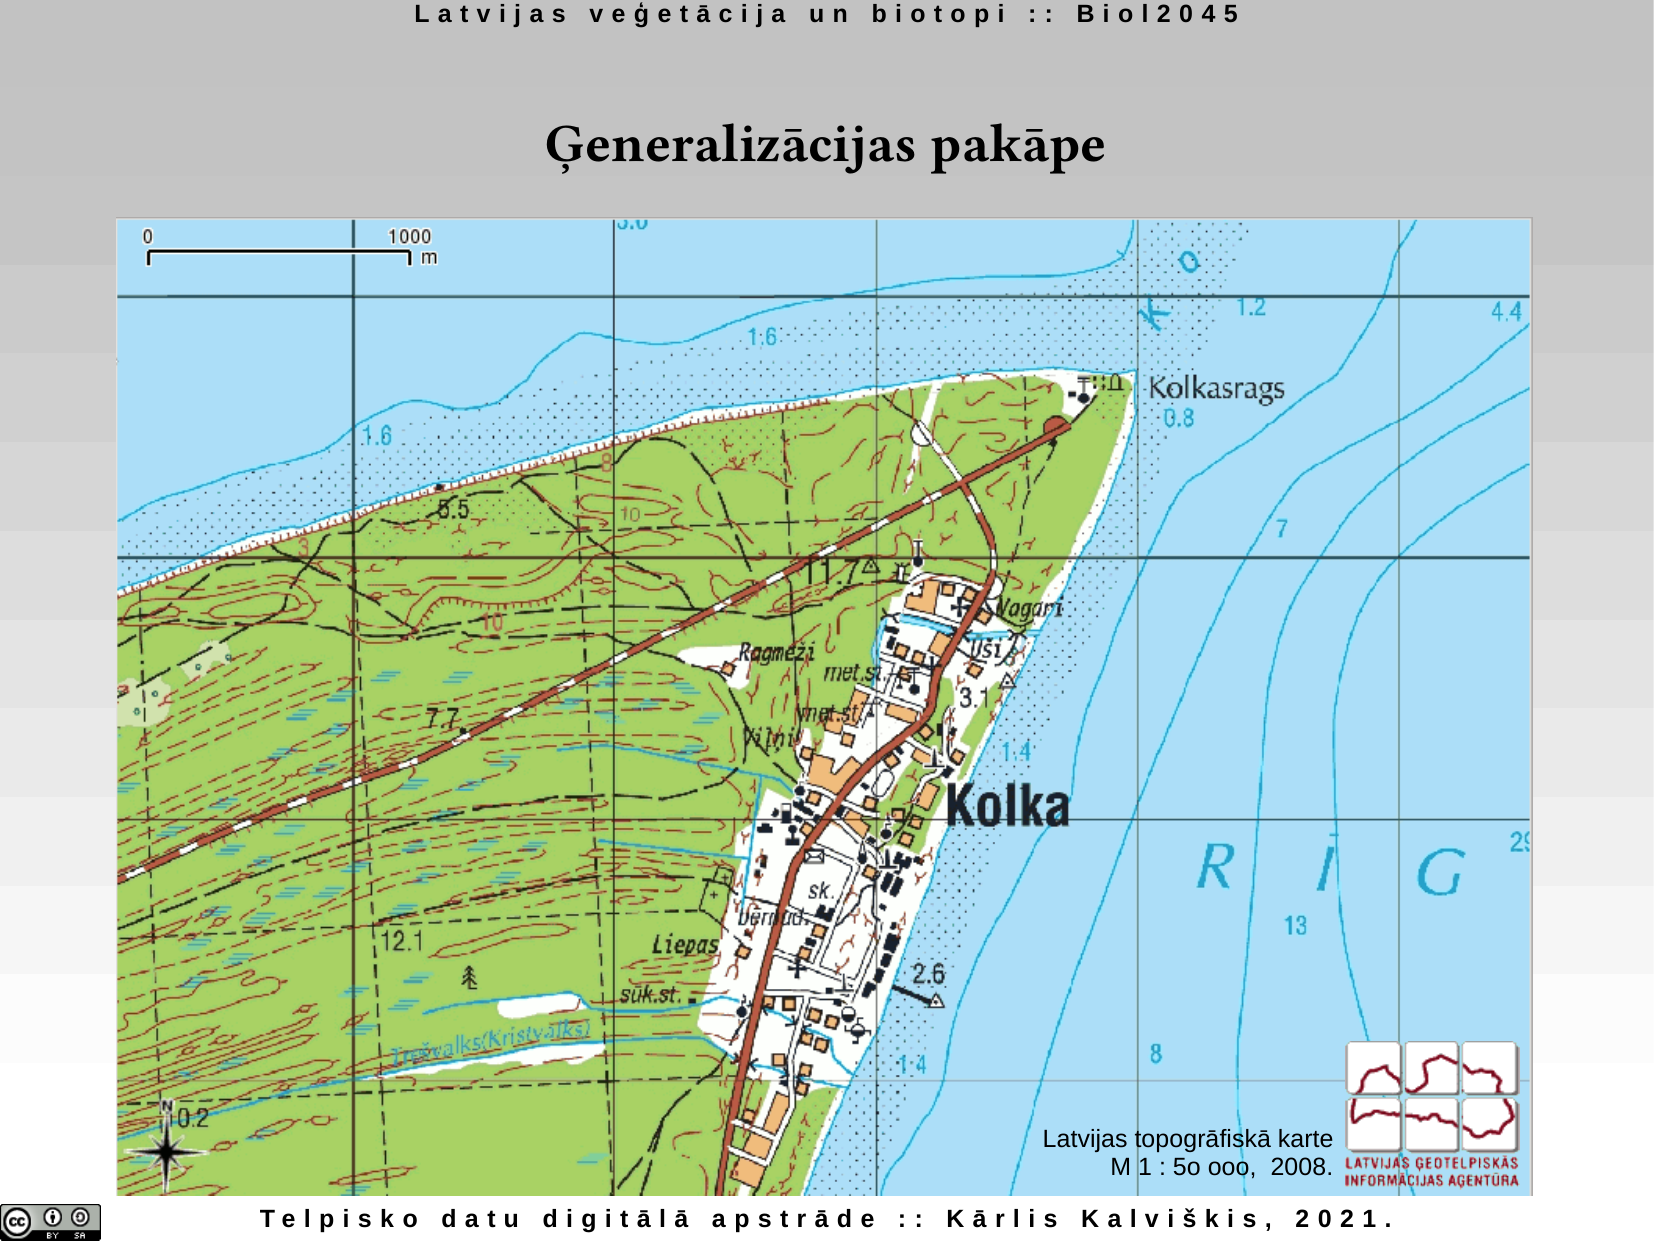

# Ģeneralizācijas pakāpe
Latvijas topogrāfiskā karte
M 1 : 5o ooo, 2008.